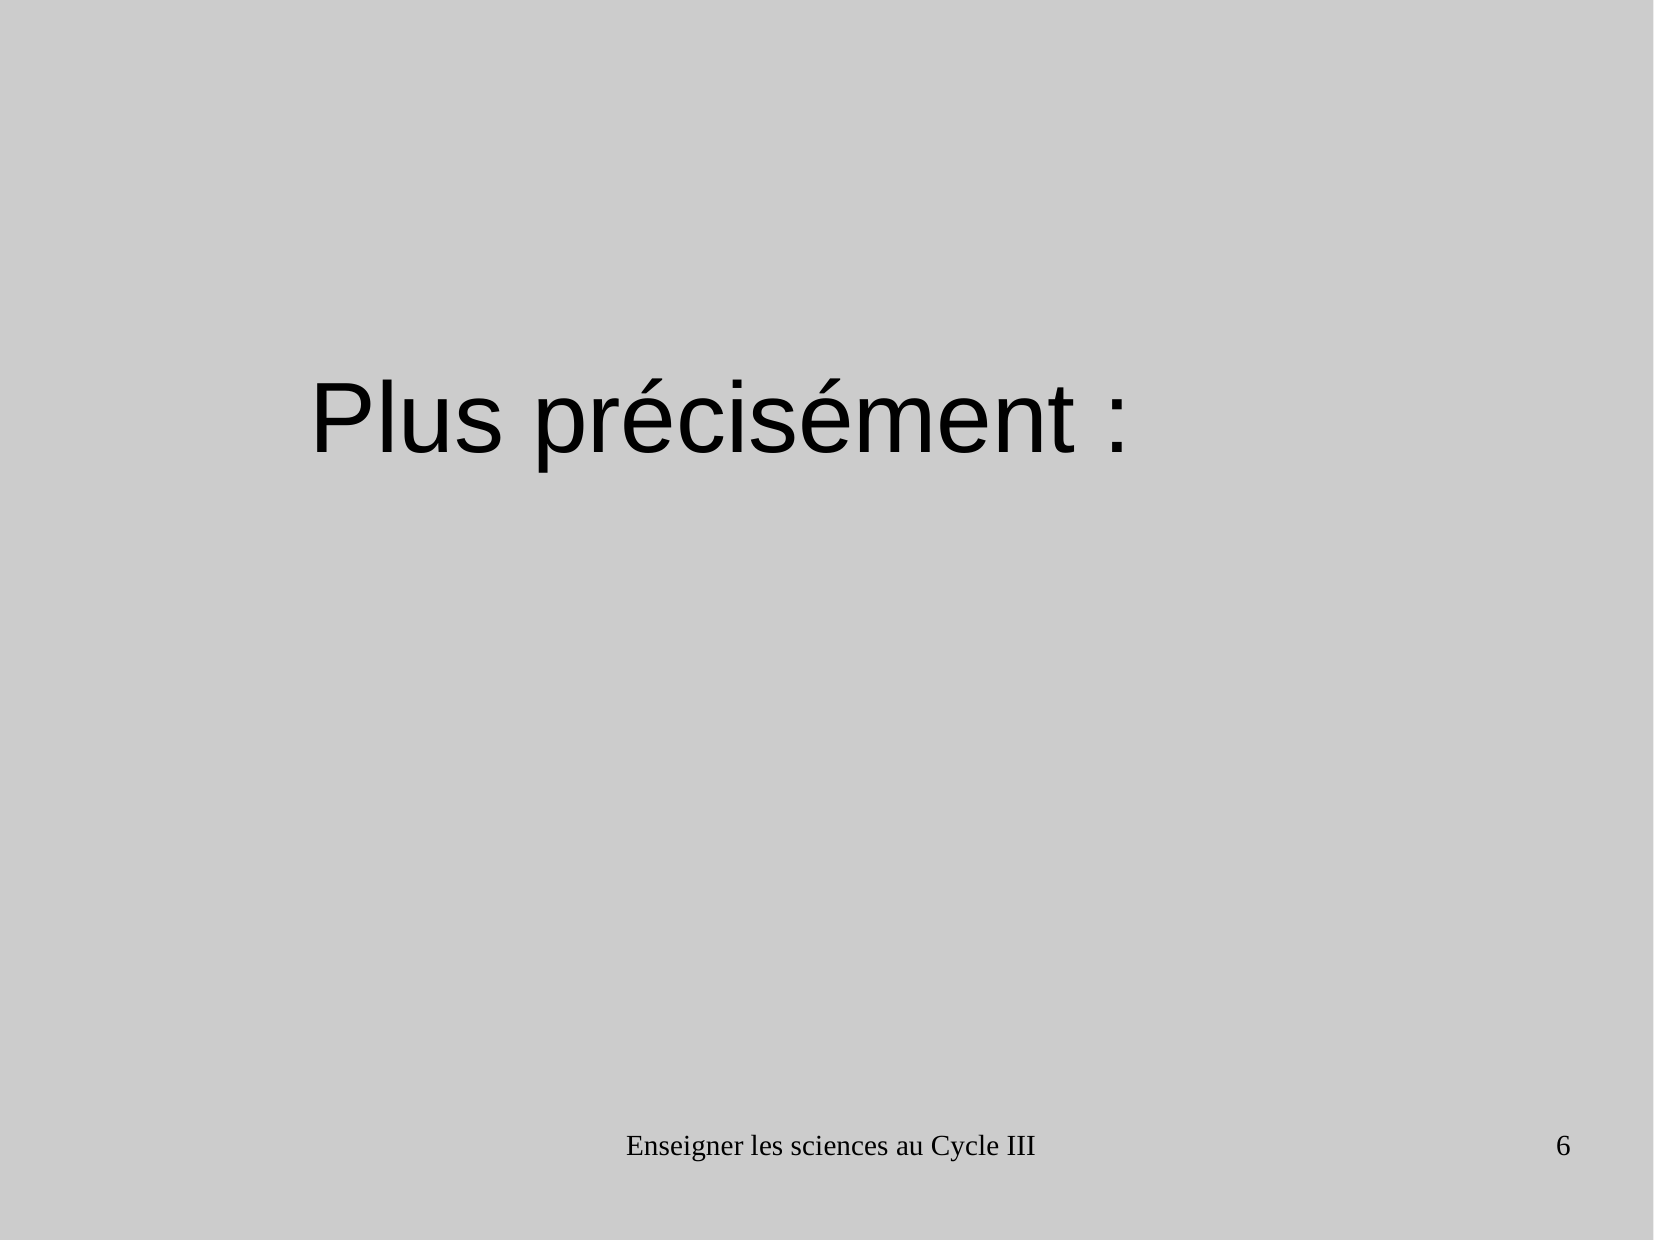

Plus précisément :
 Enseigner les sciences au Cycle III
6